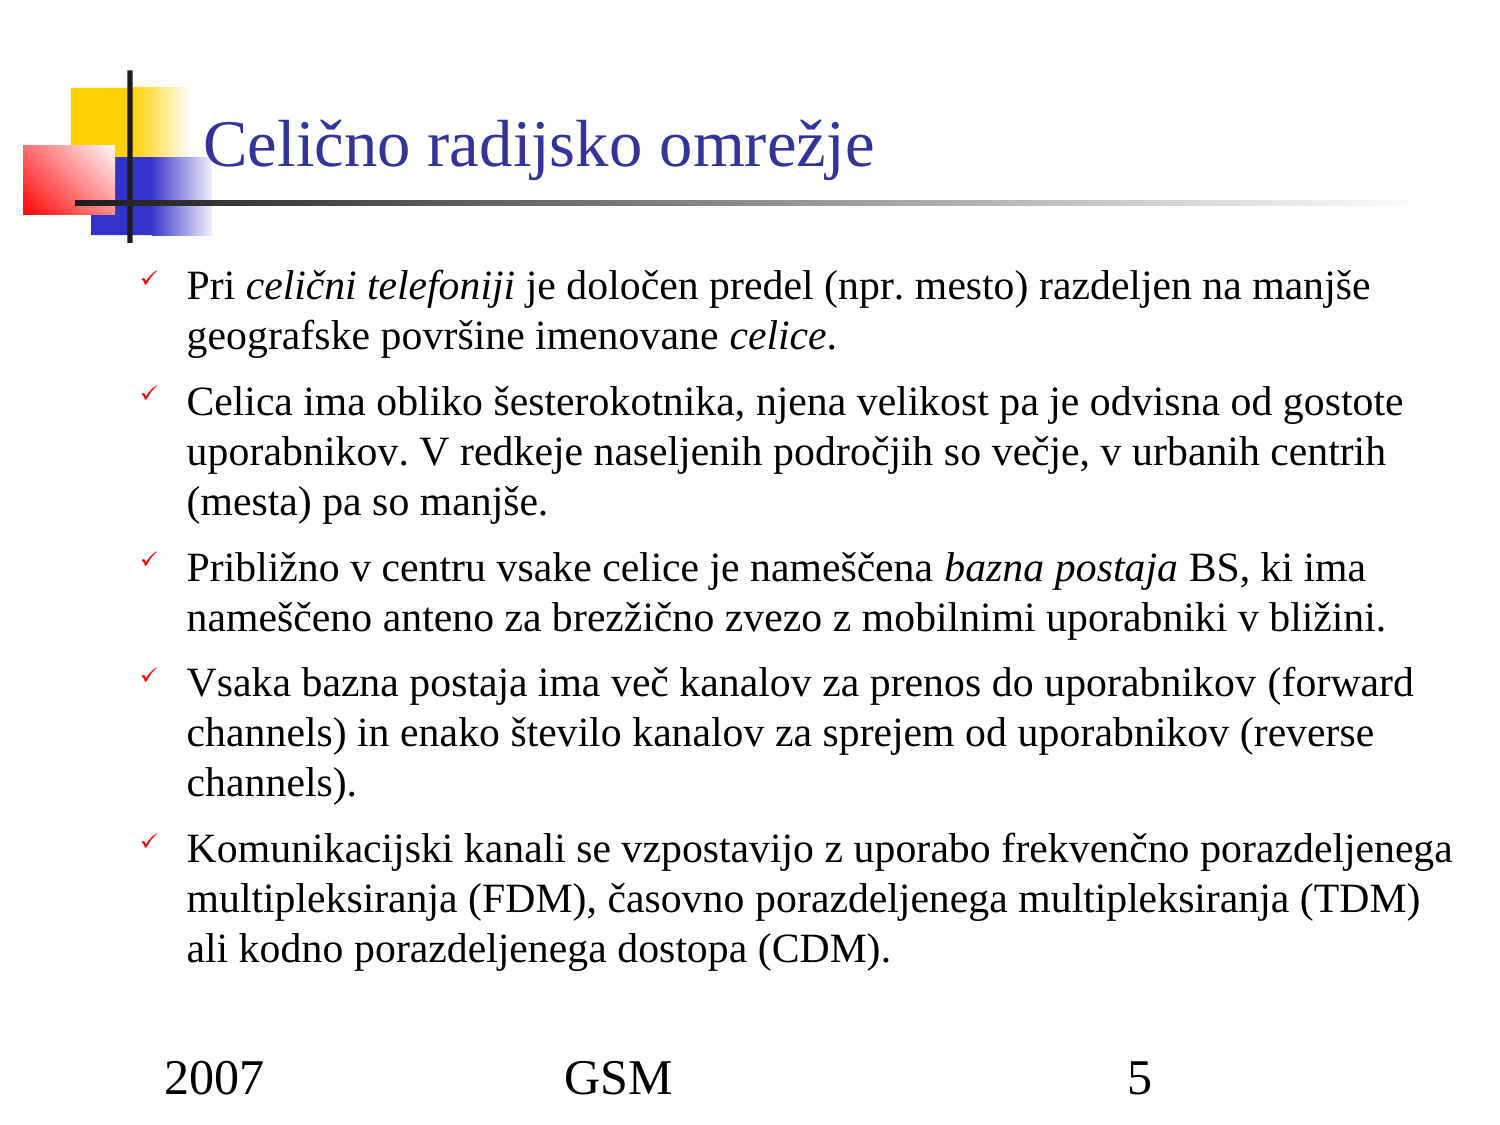

# Celično radijsko omrežje
Pri celični telefoniji je določen predel (npr. mesto) razdeljen na manjše geografske površine imenovane celice.
Celica ima obliko šesterokotnika, njena velikost pa je odvisna od gostote uporabnikov. V redkeje naseljenih področjih so večje, v urbanih centrih (mesta) pa so manjše.
Približno v centru vsake celice je nameščena bazna postaja BS, ki ima nameščeno anteno za brezžično zvezo z mobilnimi uporabniki v bližini.
Vsaka bazna postaja ima več kanalov za prenos do uporabnikov (forward channels) in enako število kanalov za sprejem od uporabnikov (reverse channels).
Komunikacijski kanali se vzpostavijo z uporabo frekvenčno porazdeljenega multipleksiranja (FDM), časovno porazdeljenega multipleksiranja (TDM) ali kodno porazdeljenega dostopa (CDM).
2007
GSM
5